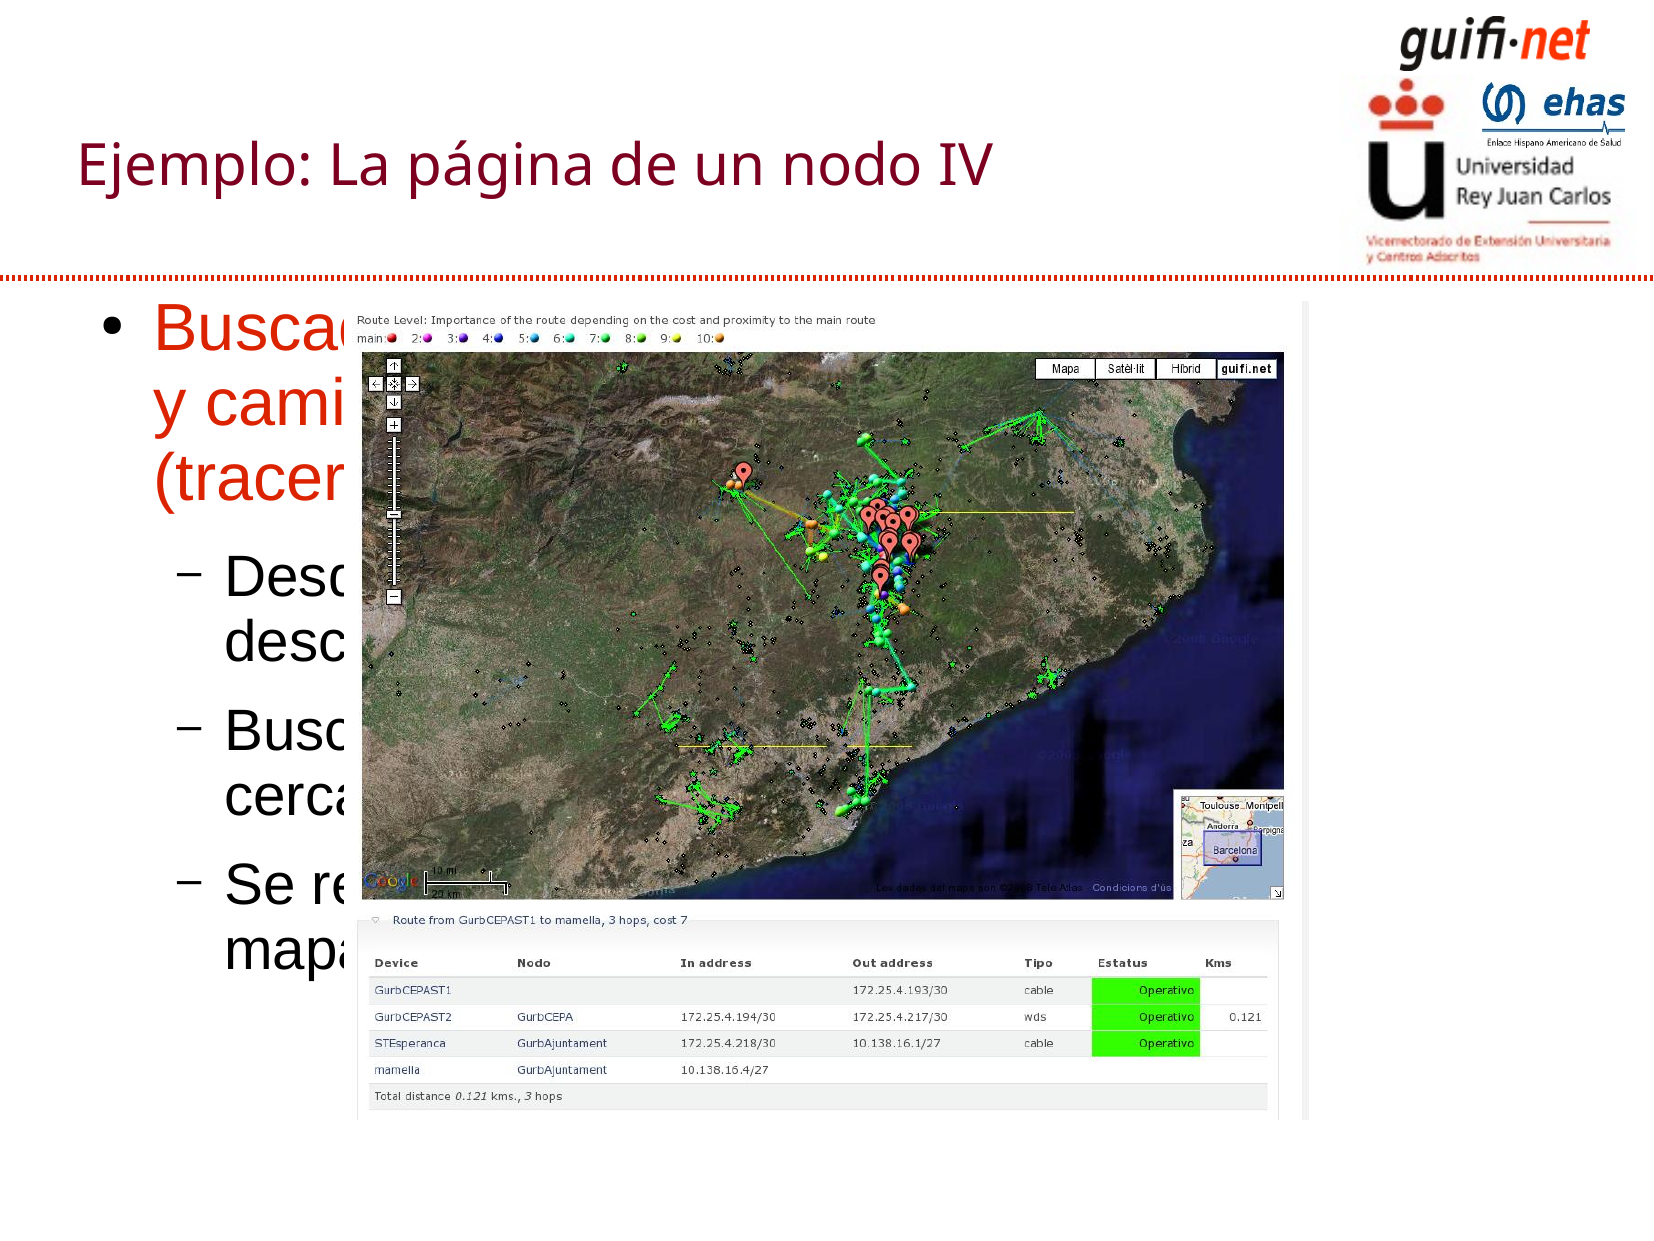

# Ejemplo: La página de un nodo IV
Buscador de servicios y caminos (traceroute)
Desde un punto, descubre servicios
Busca la ruta mas cercana
Se representa en un mapa